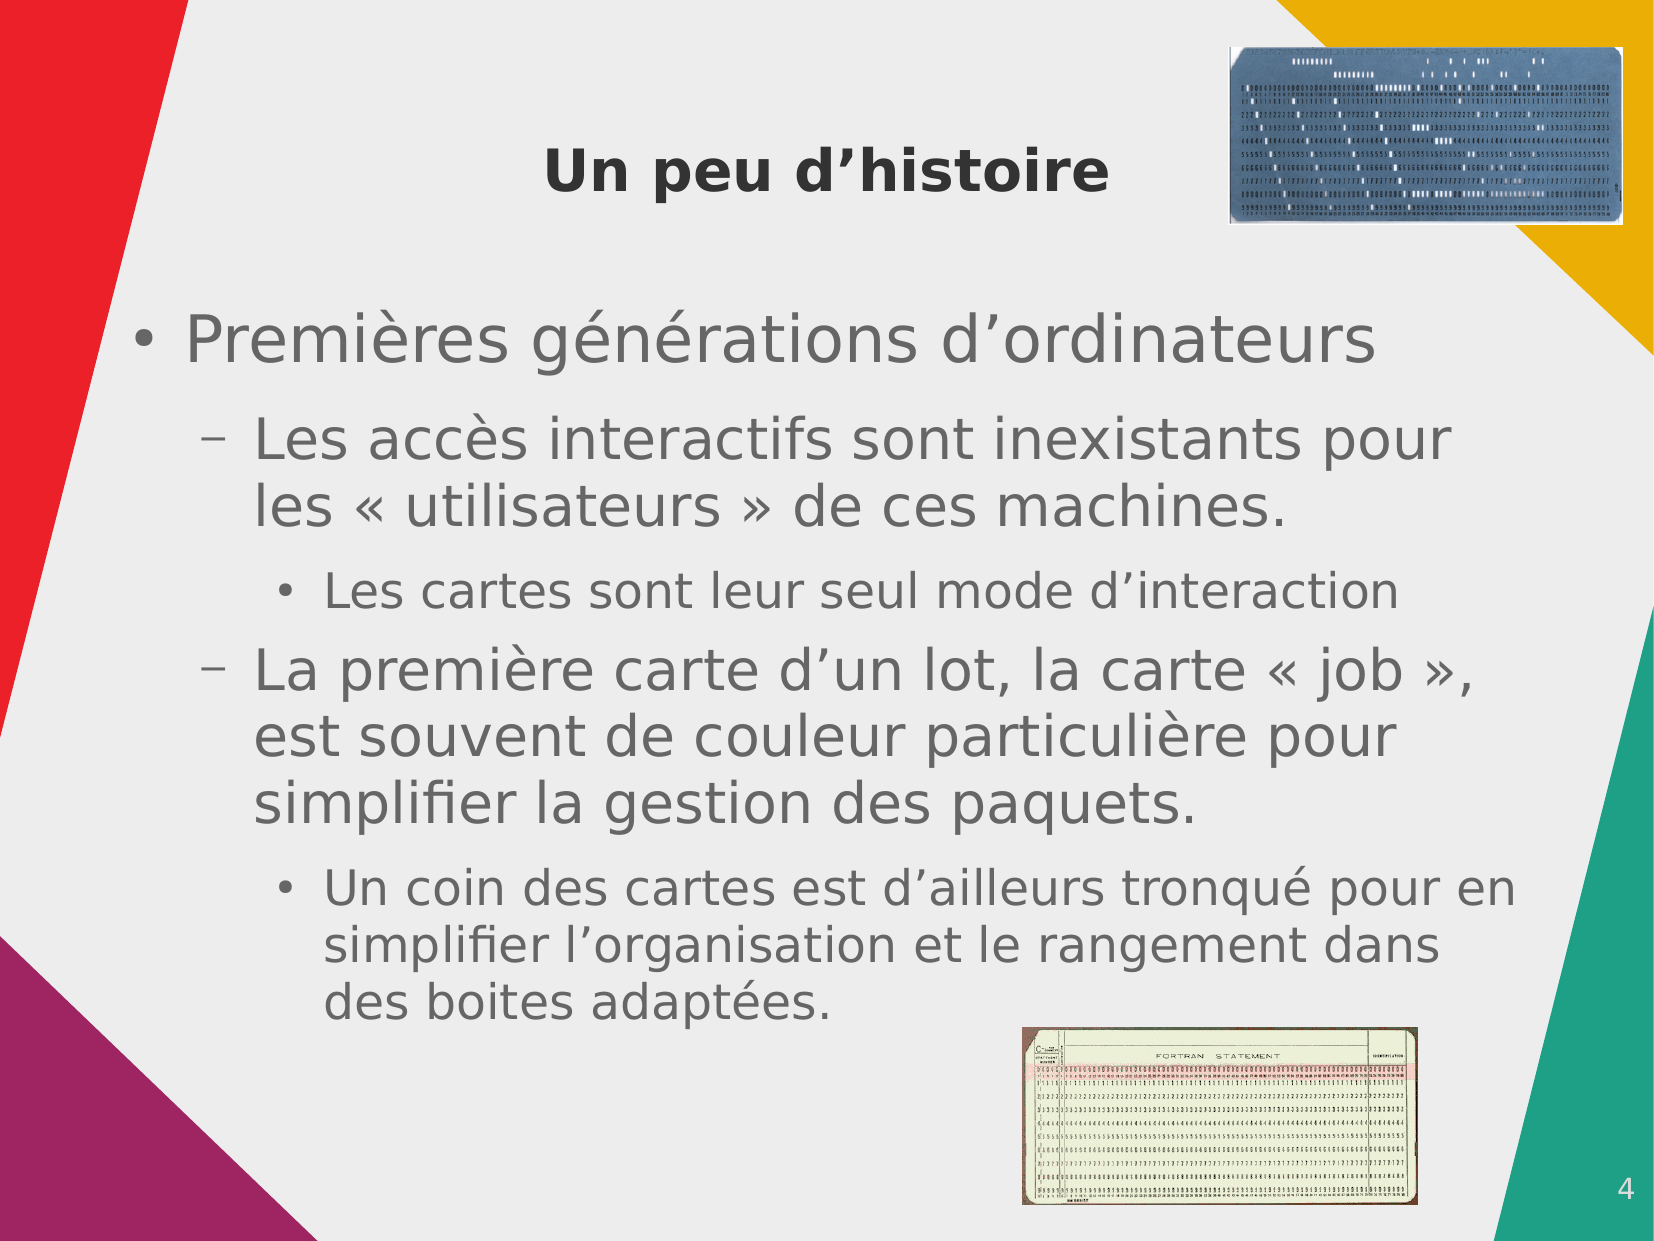

# Un peu d’histoire
Premières générations d’ordinateurs
Les accès interactifs sont inexistants pour les « utilisateurs » de ces machines.
Les cartes sont leur seul mode d’interaction
La première carte d’un lot, la carte « job », est souvent de couleur particulière pour simplifier la gestion des paquets.
Un coin des cartes est d’ailleurs tronqué pour en simplifier l’organisation et le rangement dans des boites adaptées.
4